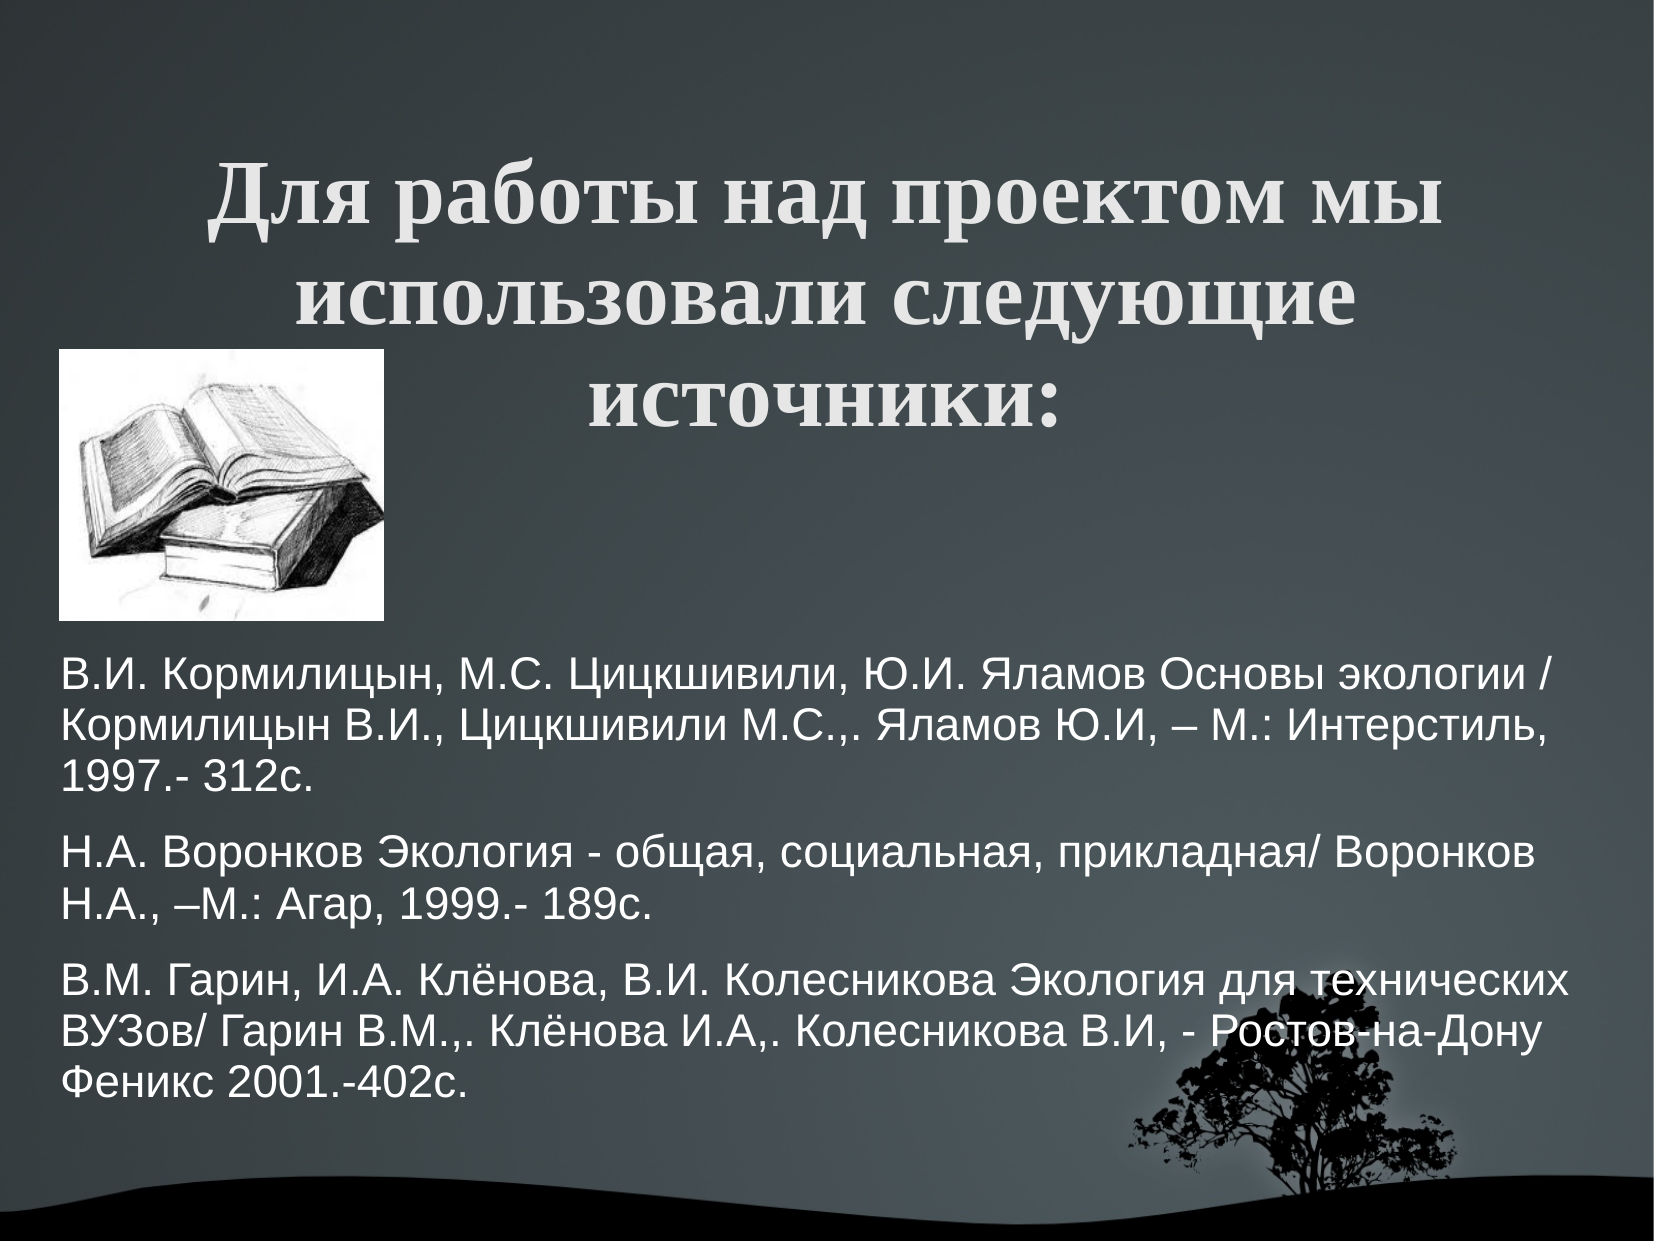

# Для работы над проектом мы использовали следующие источники:
В.И. Кормилицын, М.С. Цицкшивили, Ю.И. Яламов Основы экологии / Кормилицын В.И., Цицкшивили М.С.,. Яламов Ю.И, – М.: Интерстиль, 1997.- 312с.
Н.А. Воронков Экология - общая, социальная, прикладная/ Воронков Н.А., –М.: Агар, 1999.- 189с.
В.М. Гарин, И.А. Клёнова, В.И. Колесникова Экология для технических ВУЗов/ Гарин В.М.,. Клёнова И.А,. Колесникова В.И, - Ростов-на-Дону Феникс 2001.-402с.